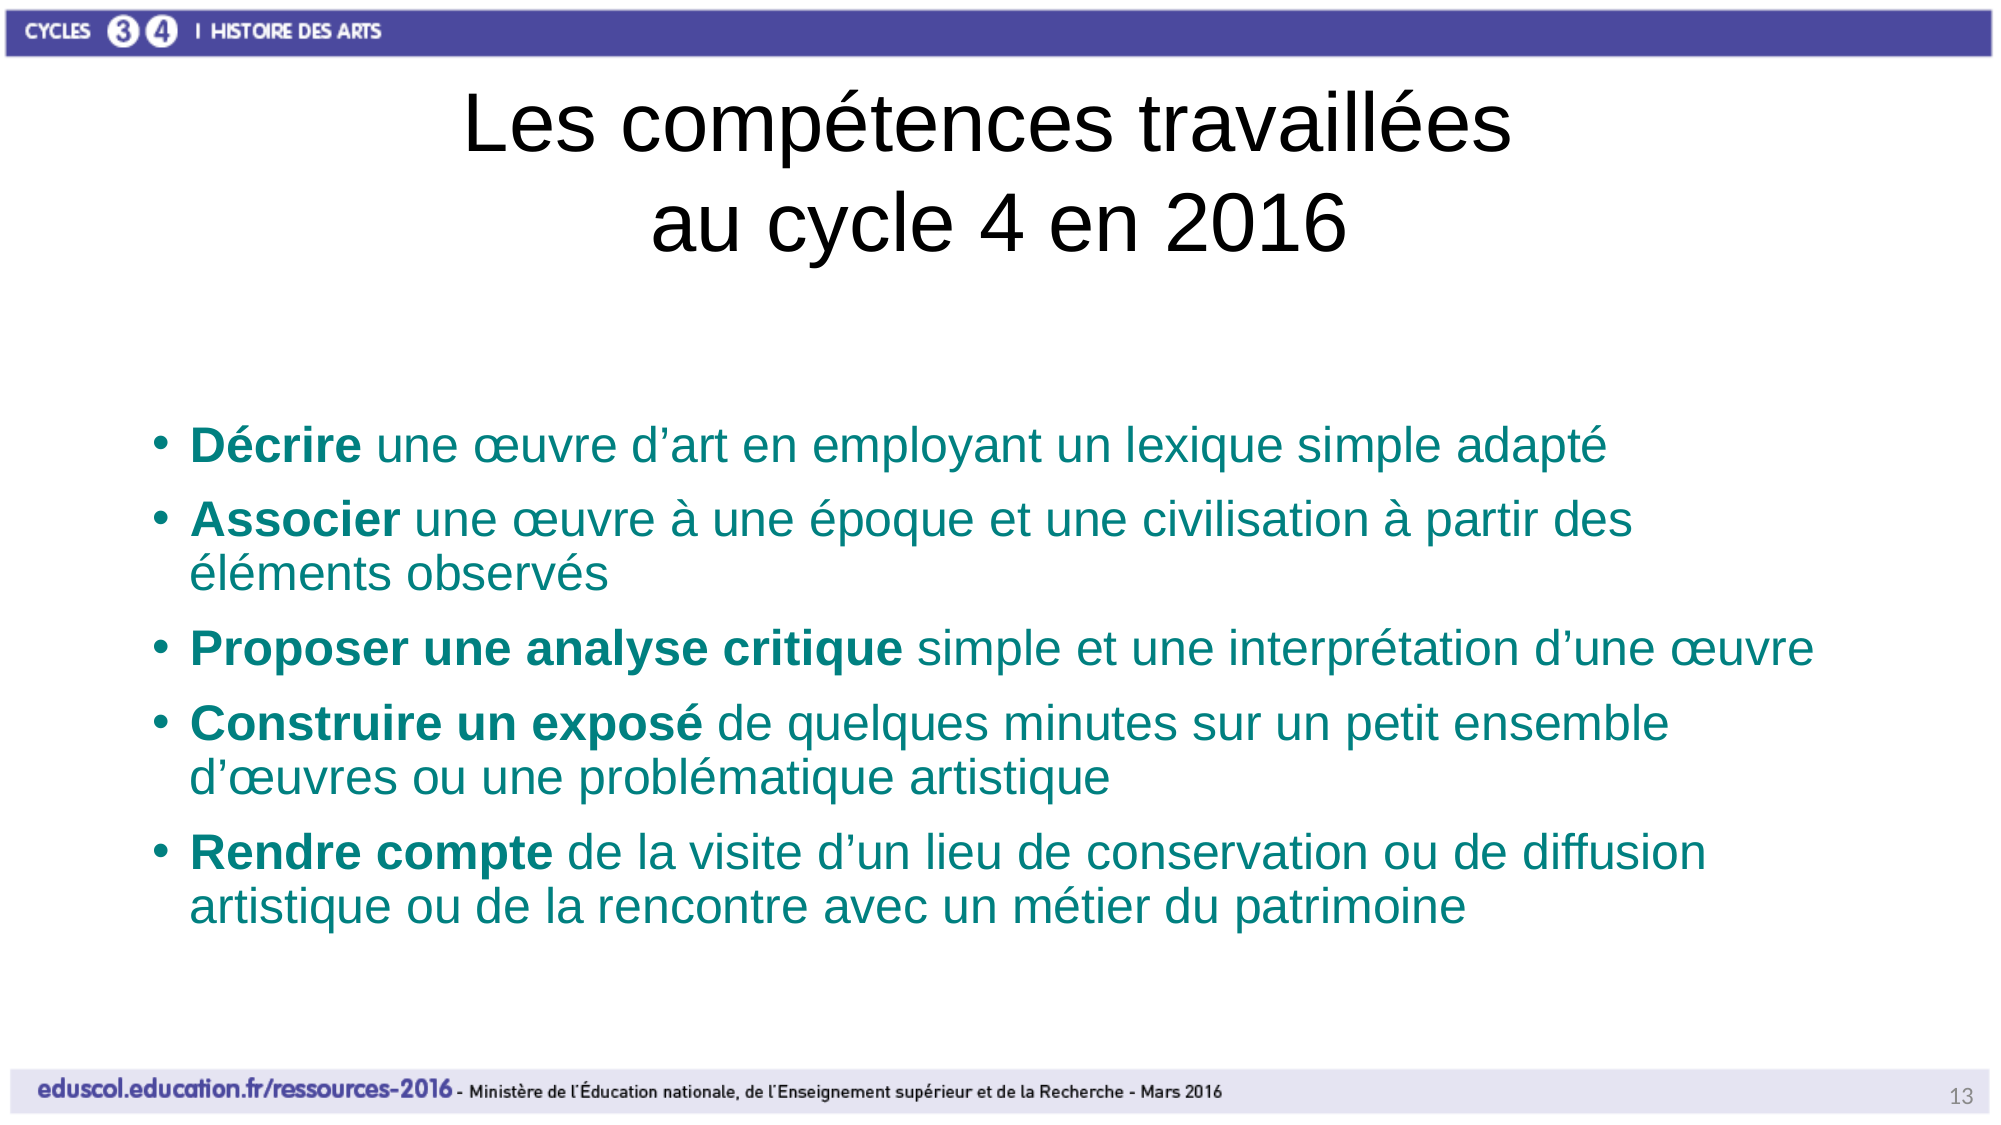

# Les compétences travaillées au cycle 4 en 2016
Décrire une œuvre d’art en employant un lexique simple adapté
Associer une œuvre à une époque et une civilisation à partir des éléments observés
Proposer une analyse critique simple et une interprétation d’une œuvre
Construire un exposé de quelques minutes sur un petit ensemble d’œuvres ou une problématique artistique
Rendre compte de la visite d’un lieu de conservation ou de diffusion artistique ou de la rencontre avec un métier du patrimoine